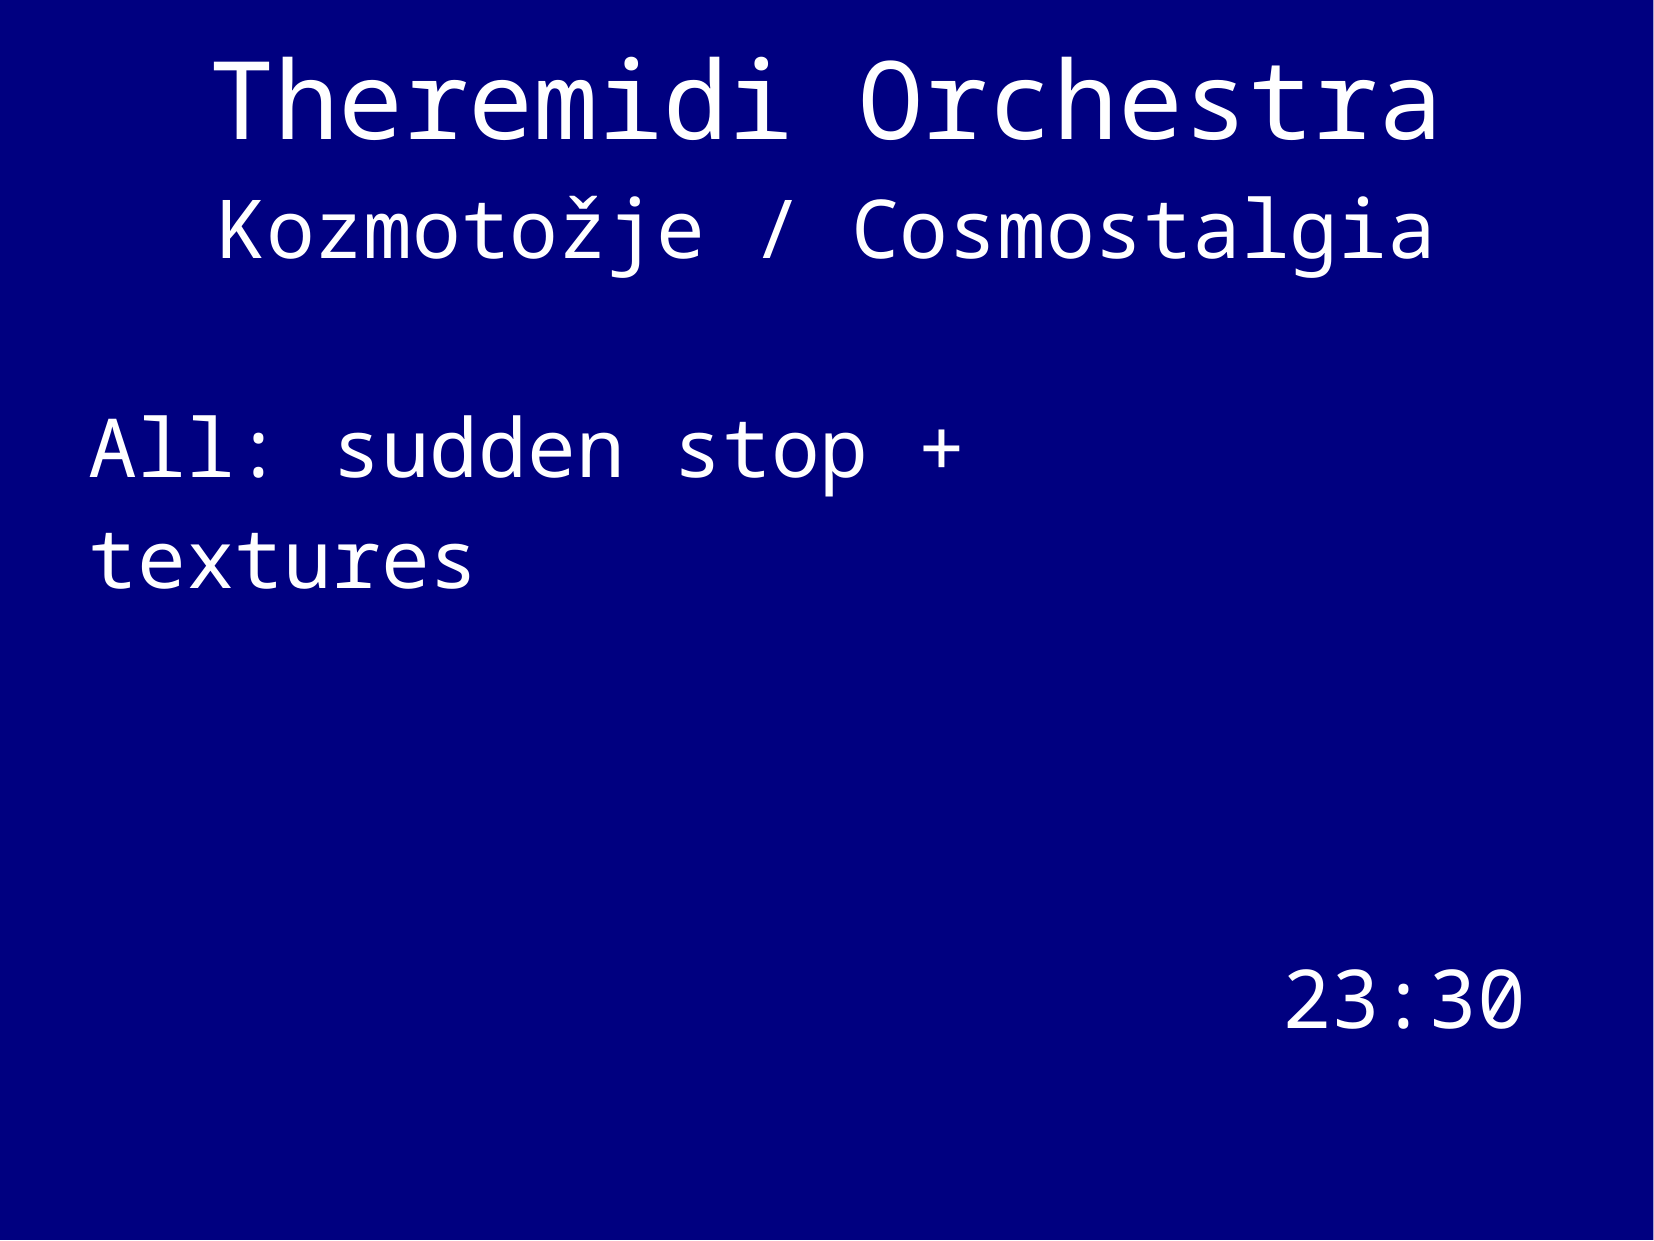

# Theremidi Orchestra Kozmotožje / Cosmostalgia
All: sudden stop +
textures
23:30